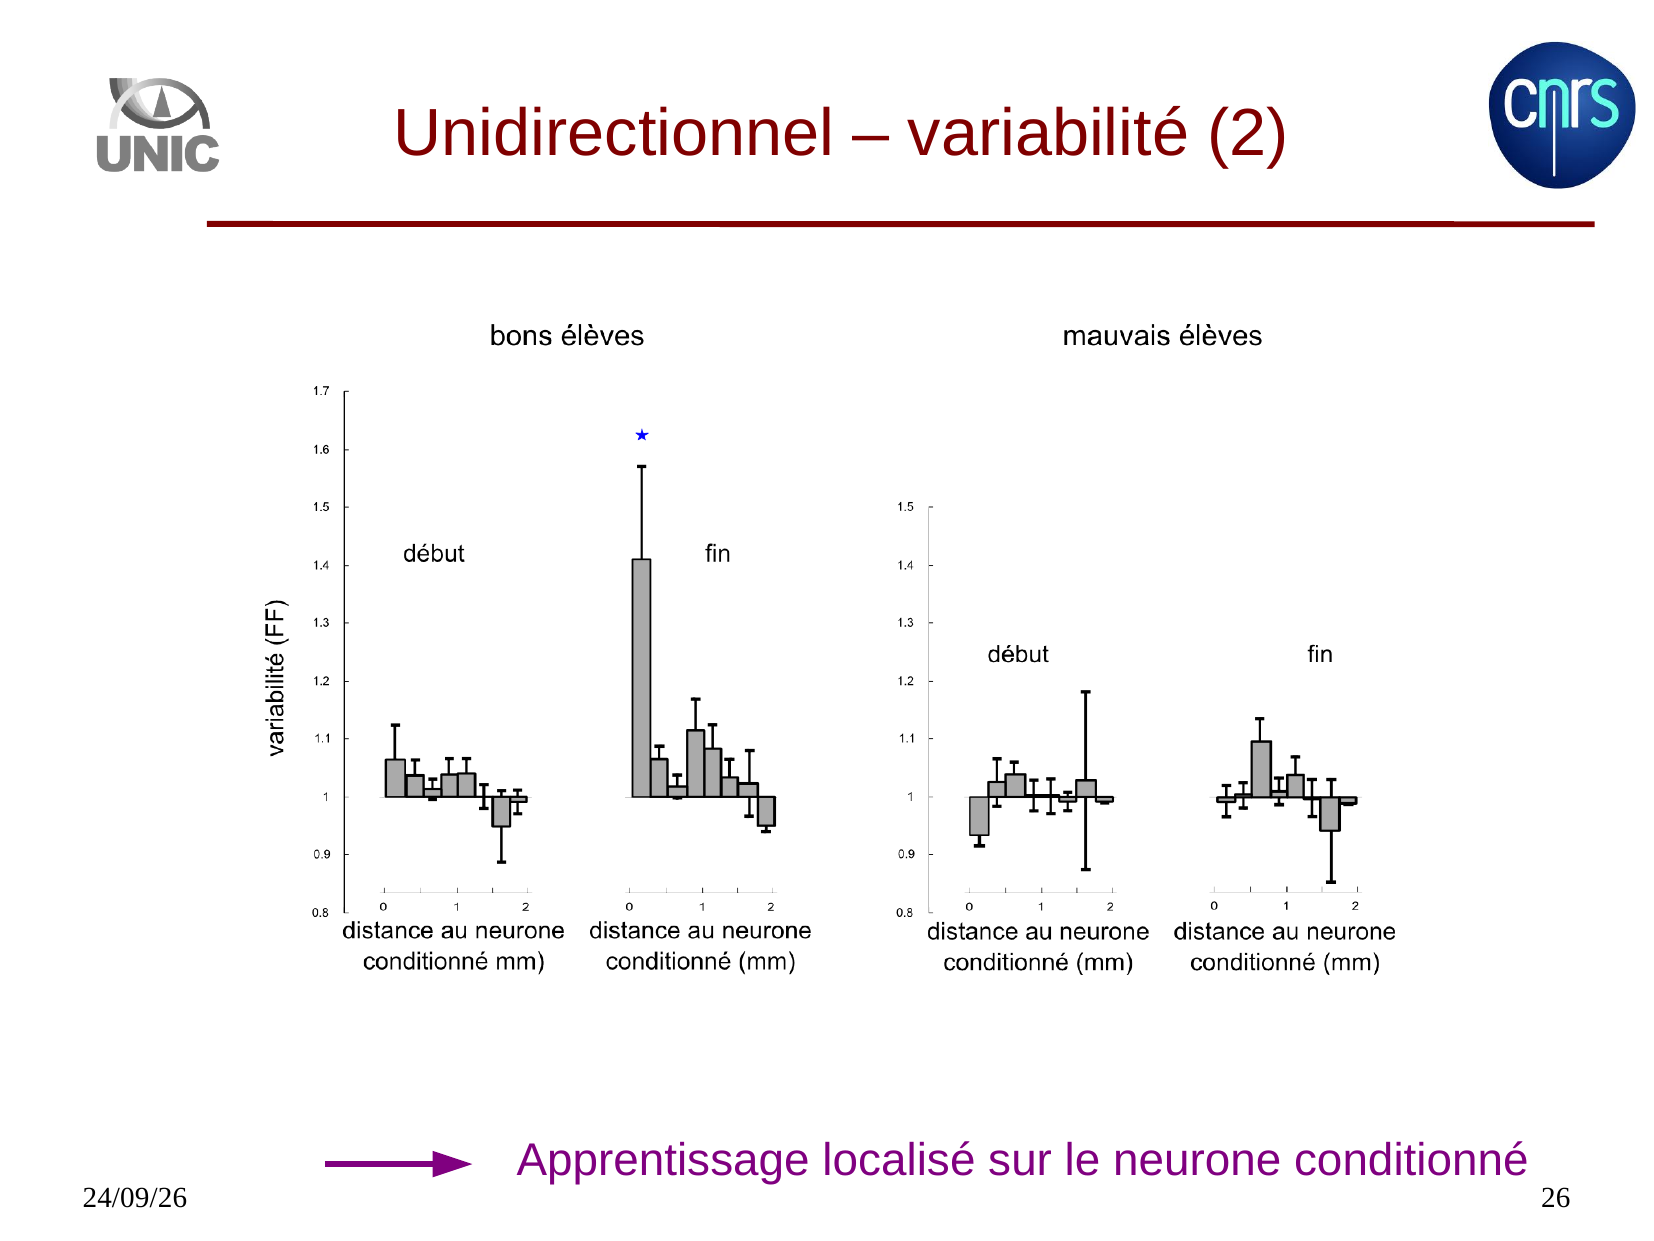

Unidirectionnel – variabilité (2)
Apprentissage localisé sur le neurone conditionné